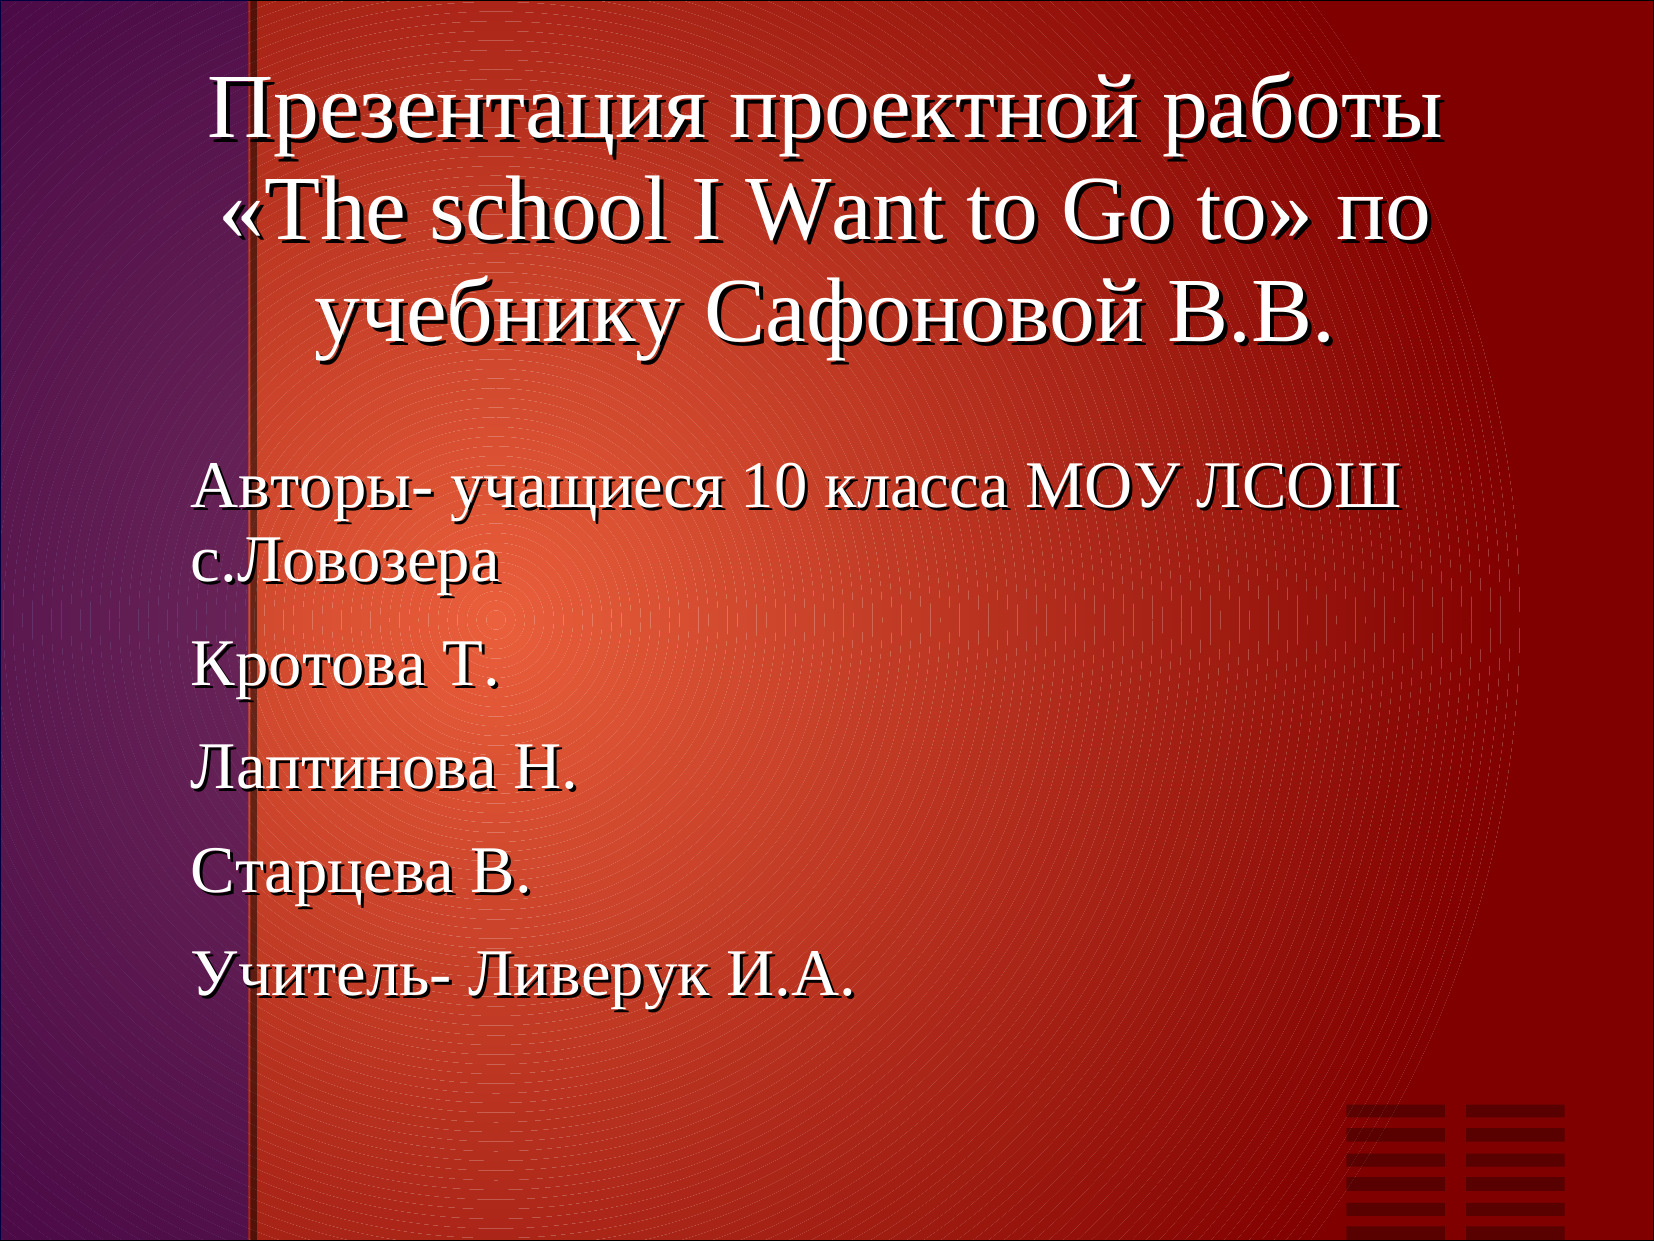

# Презентация проектной работы «The school I Want to Go to» по учебнику Сафоновой В.В.
Авторы- учащиеся 10 класса МОУ ЛСОШ с.Ловозера
Кротова Т.
Лаптинова Н.
Старцева В.
Учитель- Ливерук И.А.